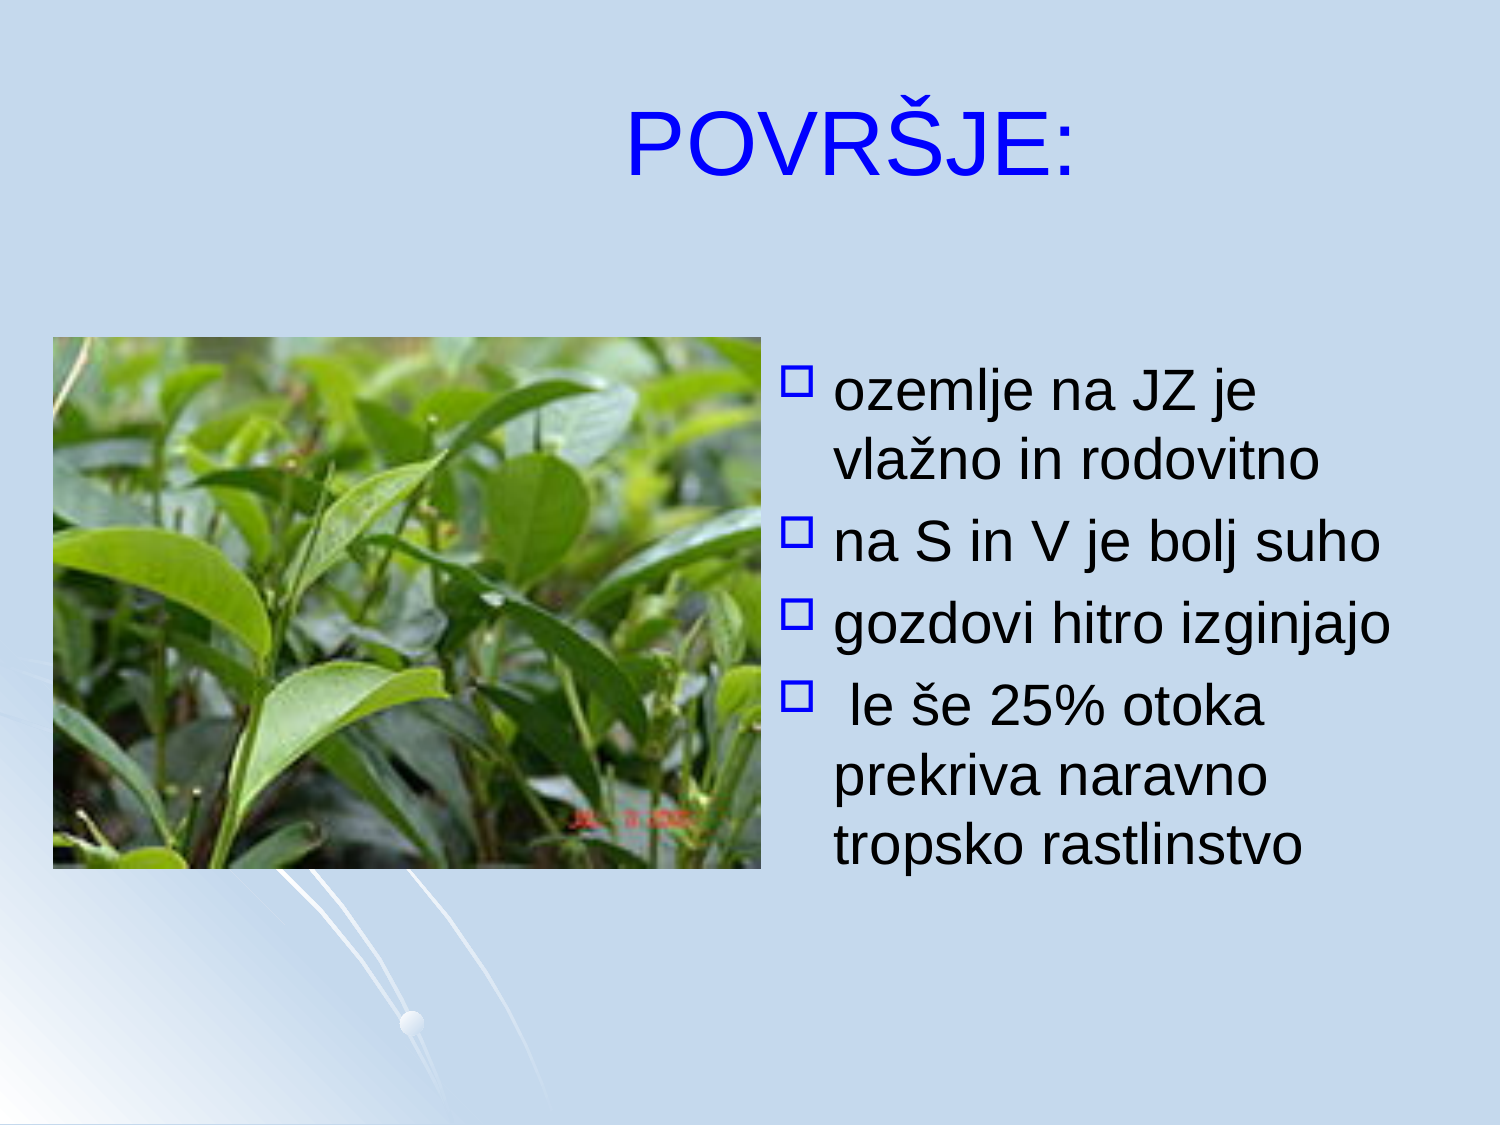

# POVRŠJE:
ozemlje na JZ je vlažno in rodovitno
na S in V je bolj suho
gozdovi hitro izginjajo
 le še 25% otoka prekriva naravno tropsko rastlinstvo